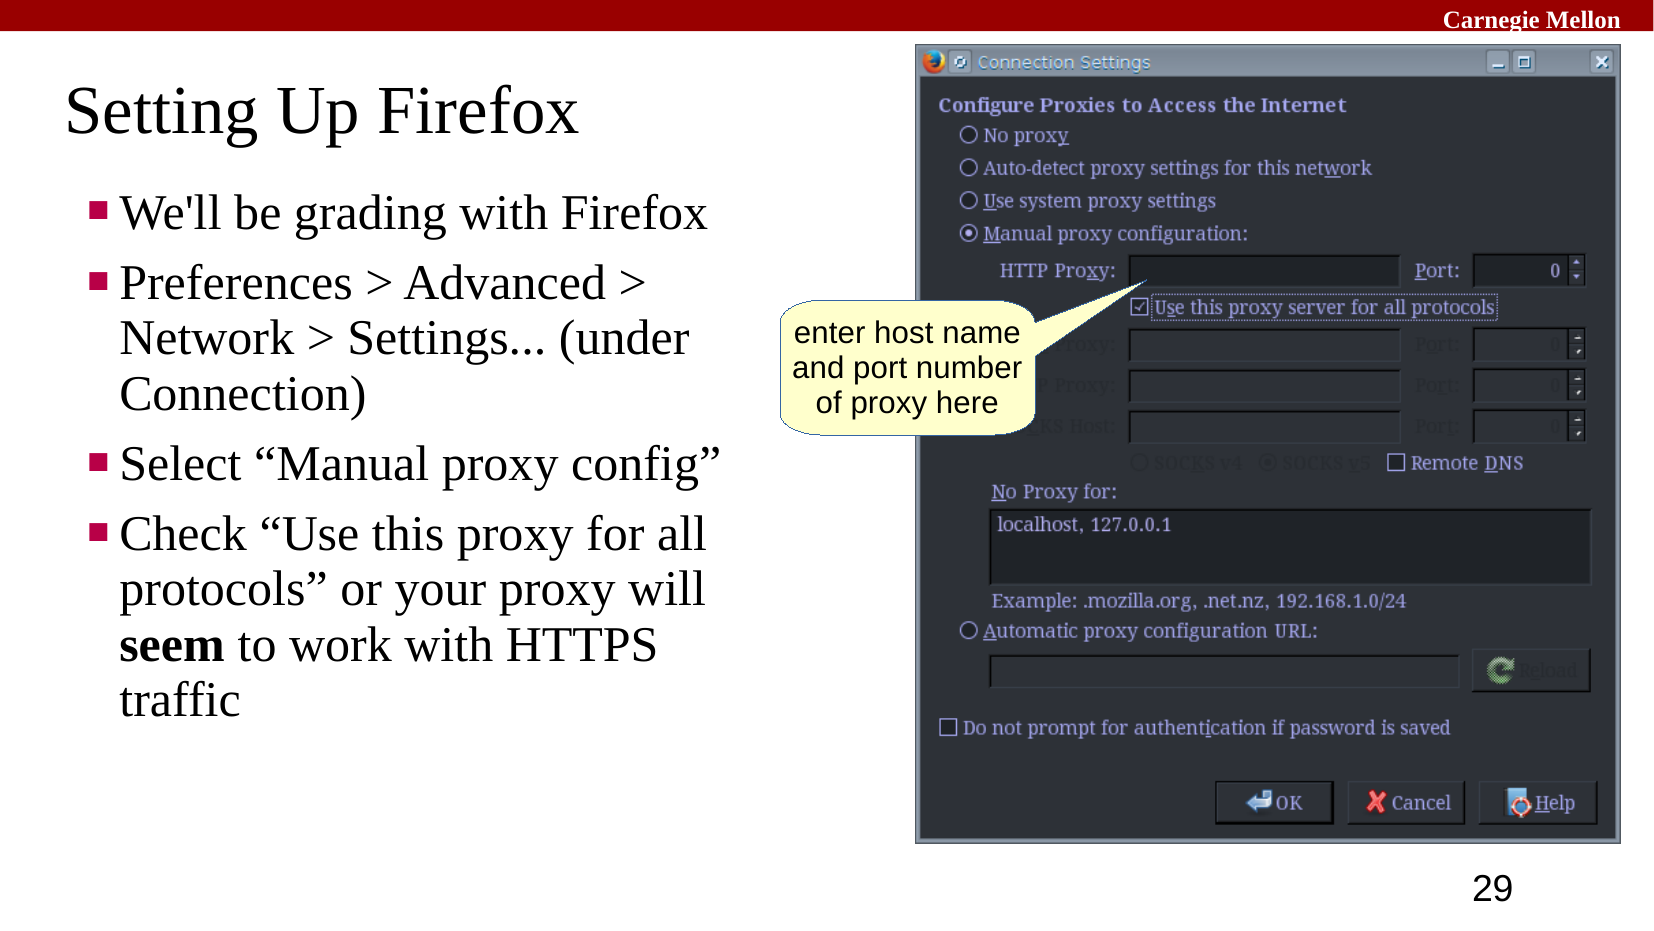

# Setting Up Firefox
We'll be grading with Firefox
Preferences > Advanced > Network > Settings... (under Connection)
Select “Manual proxy config”
Check “Use this proxy for all protocols” or your proxy will seem to work with HTTPS traffic
enter host name
and port number
of proxy here